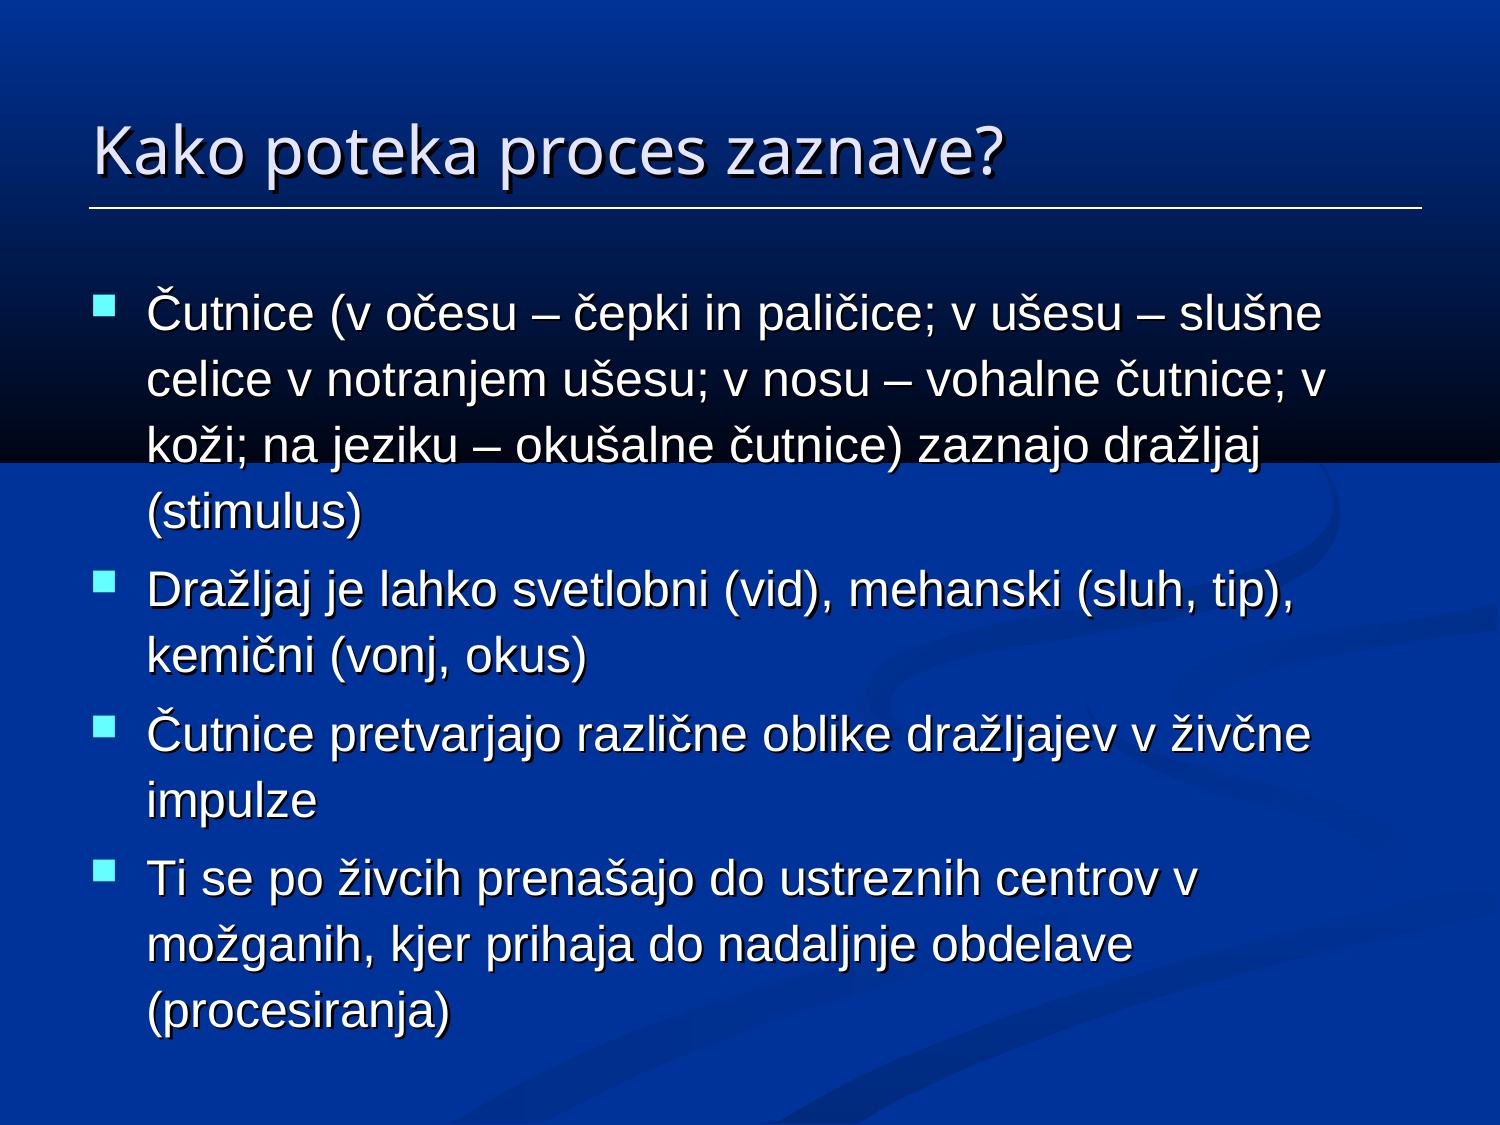

Kako poteka proces zaznave?
# Čutnice (v očesu – čepki in paličice; v ušesu – slušne celice v notranjem ušesu; v nosu – vohalne čutnice; v koži; na jeziku – okušalne čutnice) zaznajo dražljaj (stimulus)
Dražljaj je lahko svetlobni (vid), mehanski (sluh, tip), kemični (vonj, okus)
Čutnice pretvarjajo različne oblike dražljajev v živčne impulze
Ti se po živcih prenašajo do ustreznih centrov v možganih, kjer prihaja do nadaljnje obdelave (procesiranja)